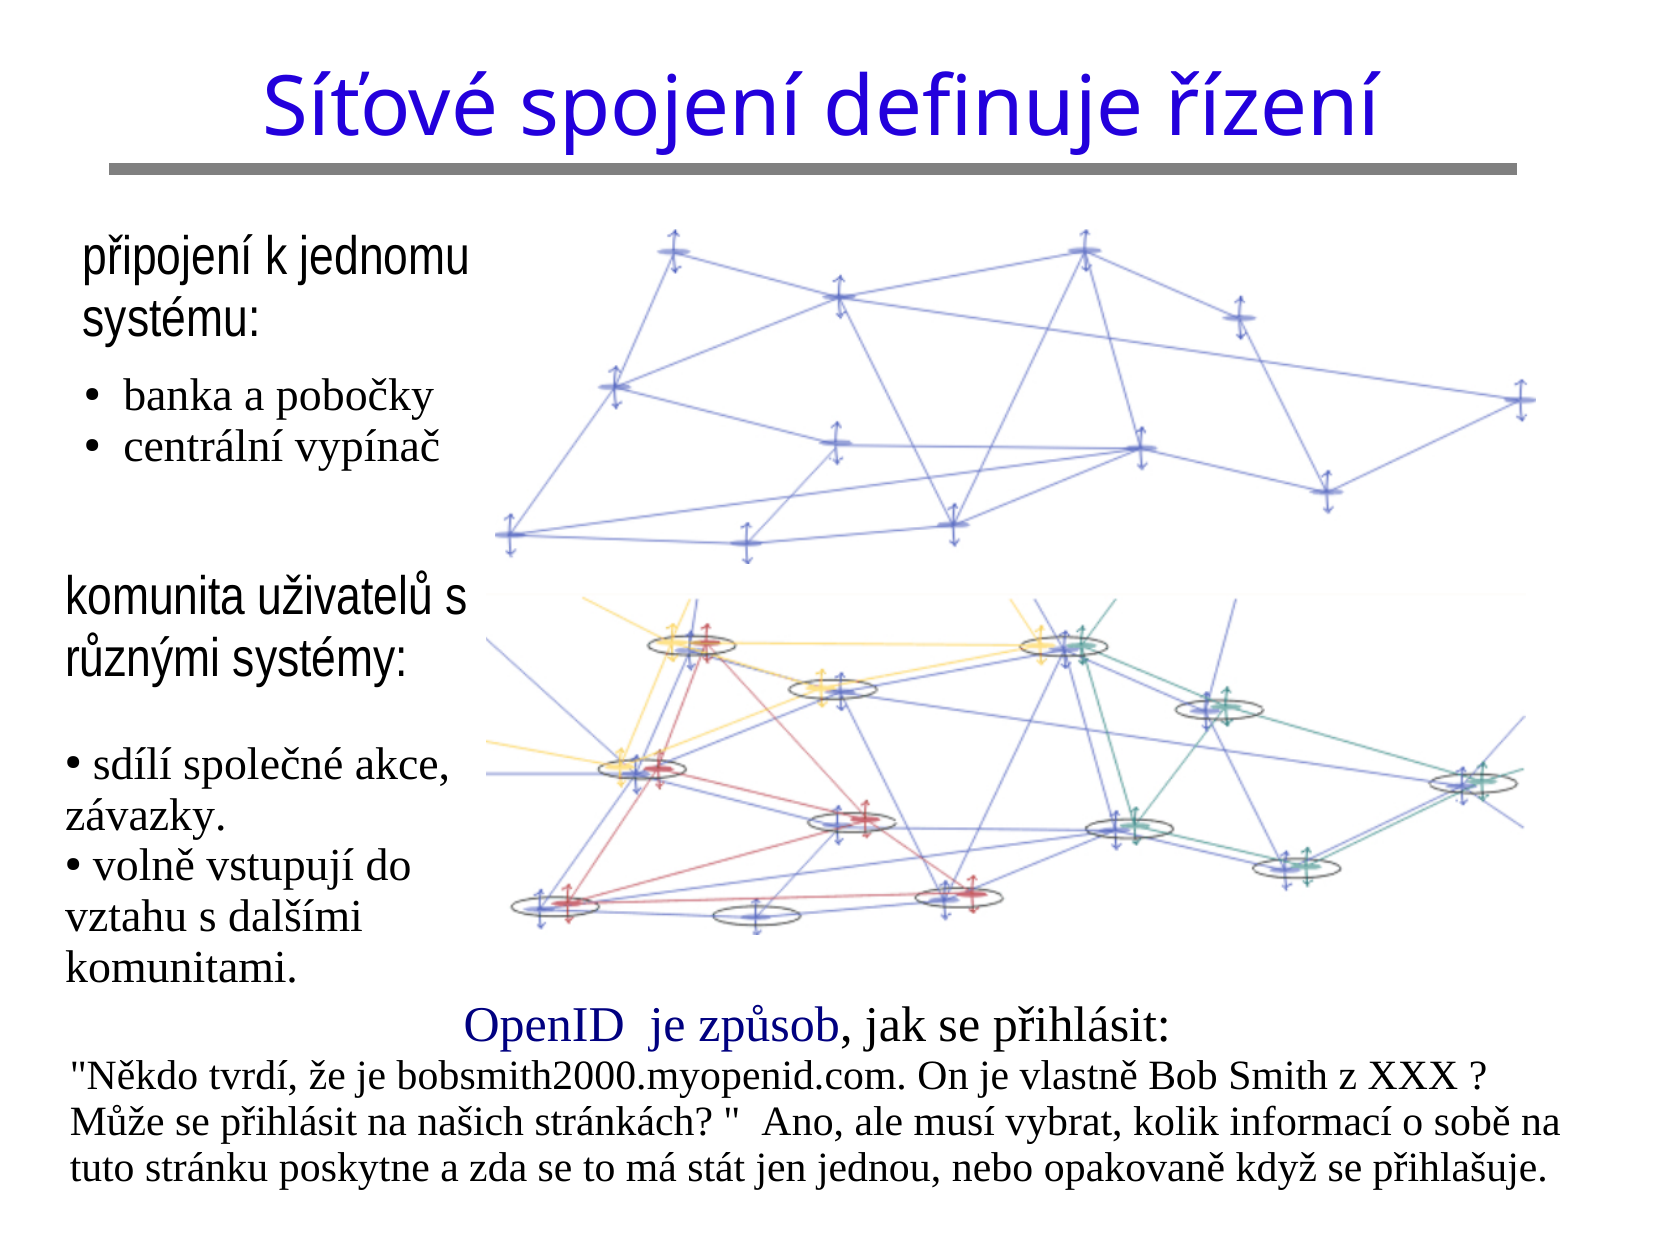

# Síťové spojení definuje řízení
připojení k jednomu systému:
 banka a pobočky
 centrální vypínač
komunita uživatelů s různými systémy:
 sdílí společné akce, závazky.
 volně vstupují do vztahu s dalšími komunitami.
OpenID je způsob, jak se přihlásit:
"Někdo tvrdí, že je bobsmith2000.myopenid.com. On je vlastně Bob Smith z XXX ? Může se přihlásit na našich stránkách? " Ano, ale musí vybrat, kolik informací o sobě na tuto stránku poskytne a zda se to má stát jen jednou, nebo opakovaně když se přihlašuje.